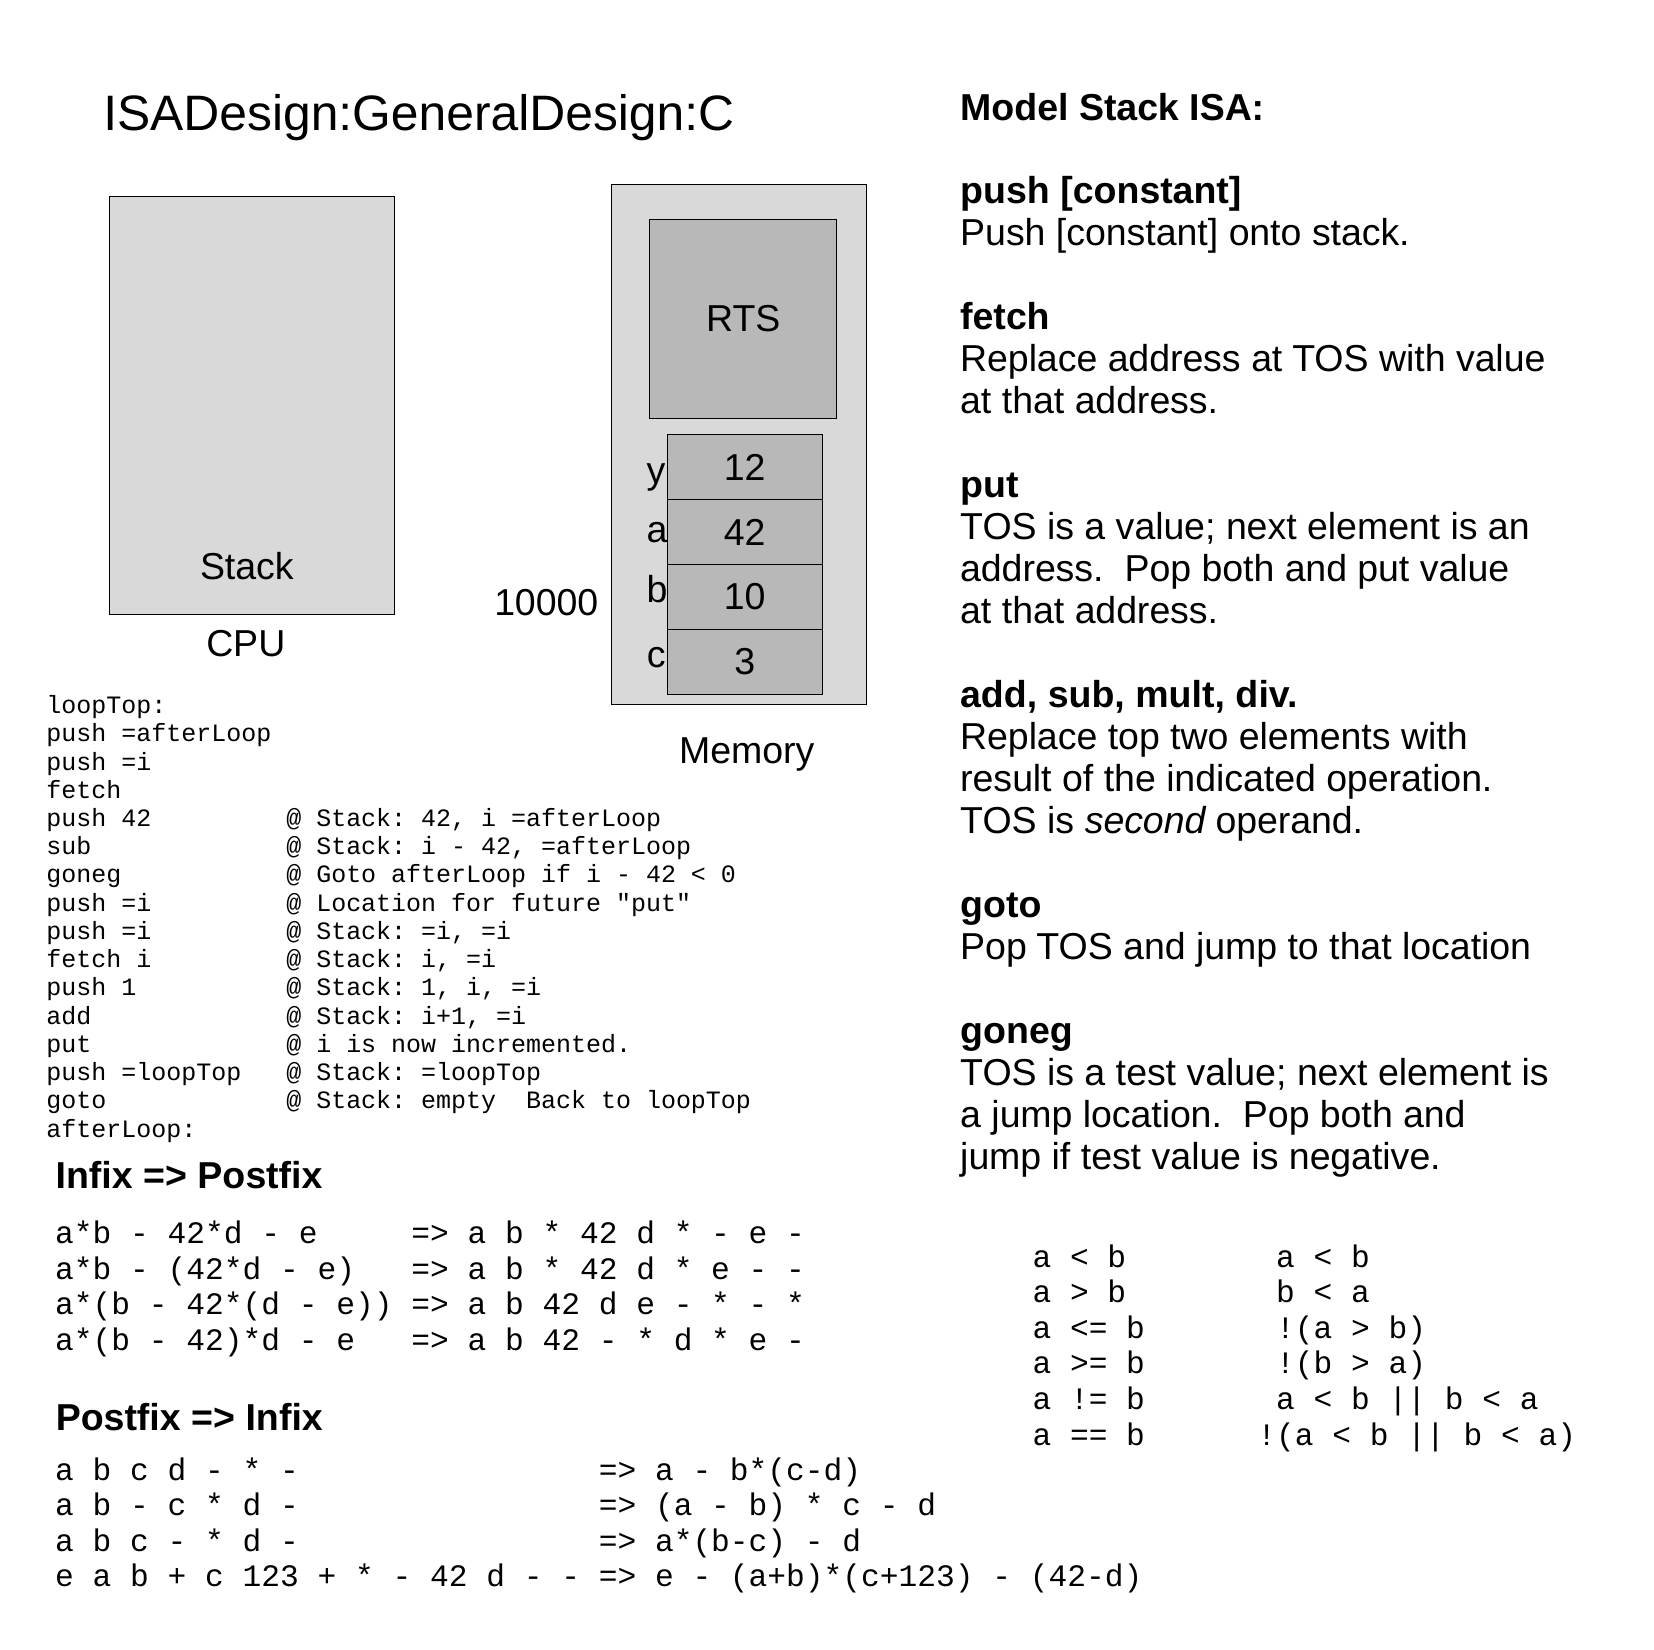

ISADesign:GeneralDesign:C
Model Stack ISA:
push [constant]
Push [constant] onto stack.
fetch
Replace address at TOS with value
at that address.
put
TOS is a value; next element is an
address. Pop both and put value
at that address.
add, sub, mult, div.
Replace top two elements with result of the indicated operation. TOS is second operand.
goto
Pop TOS and jump to that location
goneg
TOS is a test value; next element is
a jump location. Pop both and jump if test value is negative.
RTS
12
y
42
a
Stack
b
10
10000
CPU
c
3
loopTop:
push =afterLoop
push =i
fetch
push 42 @ Stack: 42, i =afterLoop
sub @ Stack: i - 42, =afterLoop
goneg @ Goto afterLoop if i - 42 < 0
push =i @ Location for future "put"
push =i @ Stack: =i, =i
fetch i @ Stack: i, =i
push 1 @ Stack: 1, i, =i
add @ Stack: i+1, =i
put @ i is now incremented.
push =loopTop @ Stack: =loopTop
goto @ Stack: empty Back to loopTop
afterLoop:
Memory
Infix => Postfix
a*b - 42*d - e => a b * 42 d * - e -
a*b - (42*d - e) => a b * 42 d * e - -
a*(b - 42*(d - e)) => a b 42 d e - * - *
a*(b - 42)*d - e => a b 42 - * d * e -
a < b a < b
a > b b < a
a <= b !(a > b)
a >= b !(b > a)
a != b a < b || b < a
a == b !(a < b || b < a)
Postfix => Infix
a b c d - * - => a - b*(c-d)
a b - c * d - => (a - b) * c - d
a b c - * d - => a*(b-c) - d
e a b + c 123 + * - 42 d - - => e - (a+b)*(c+123) - (42-d)